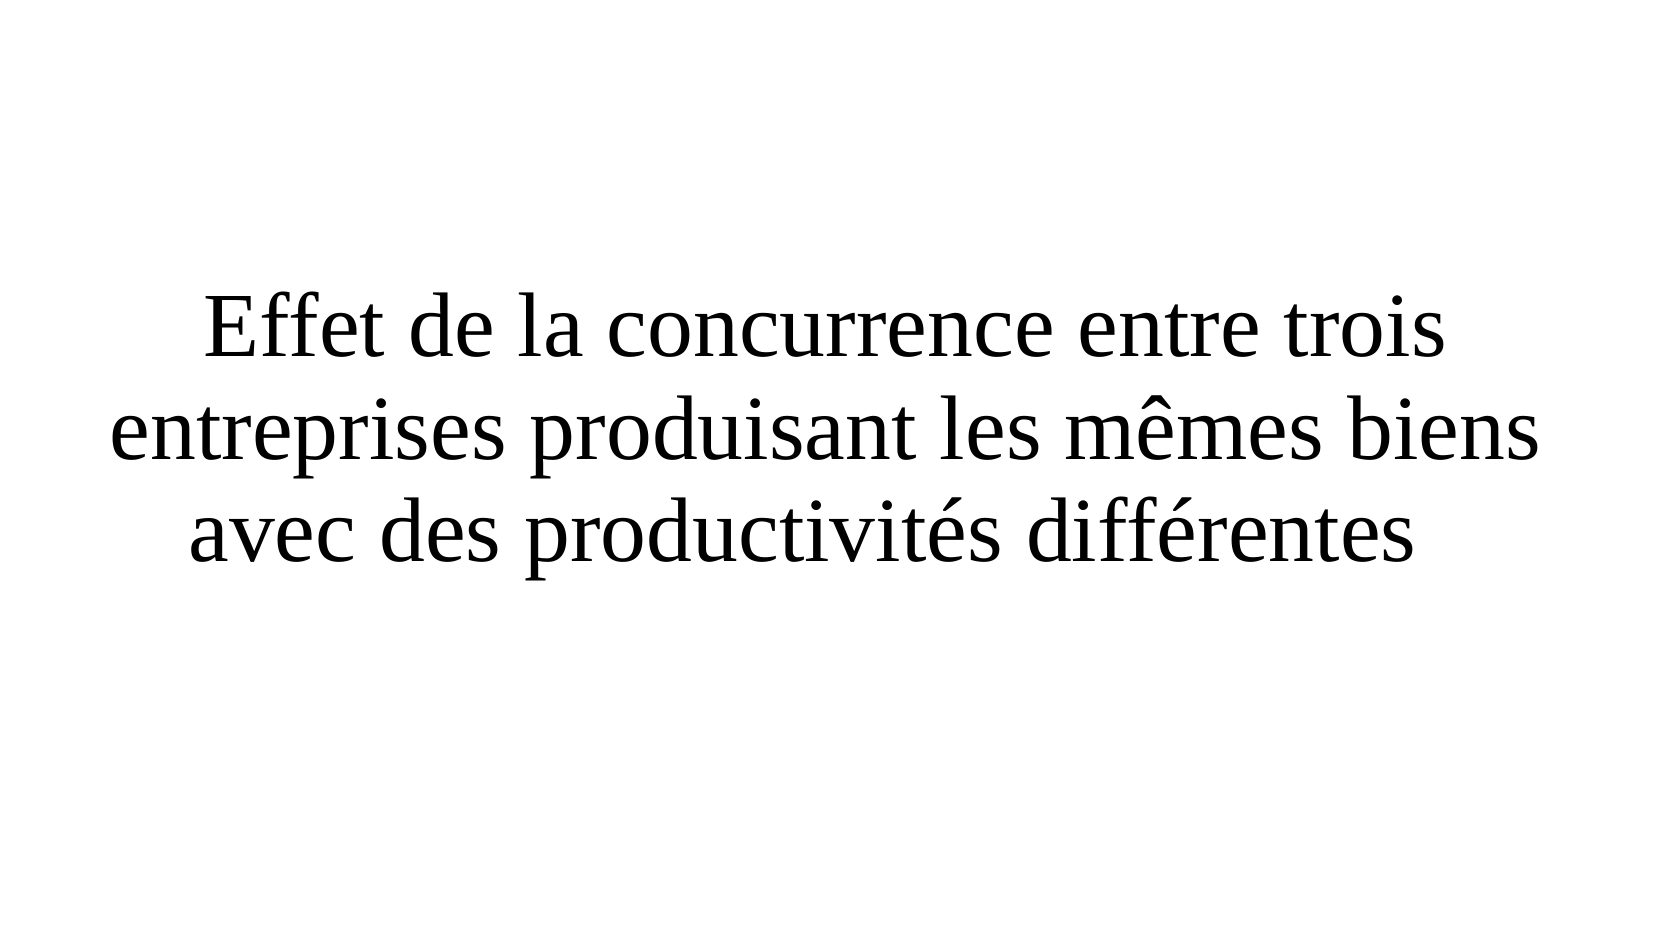

Effet de la concurrence entre trois entreprises produisant les mêmes biens avec des productivités différentes